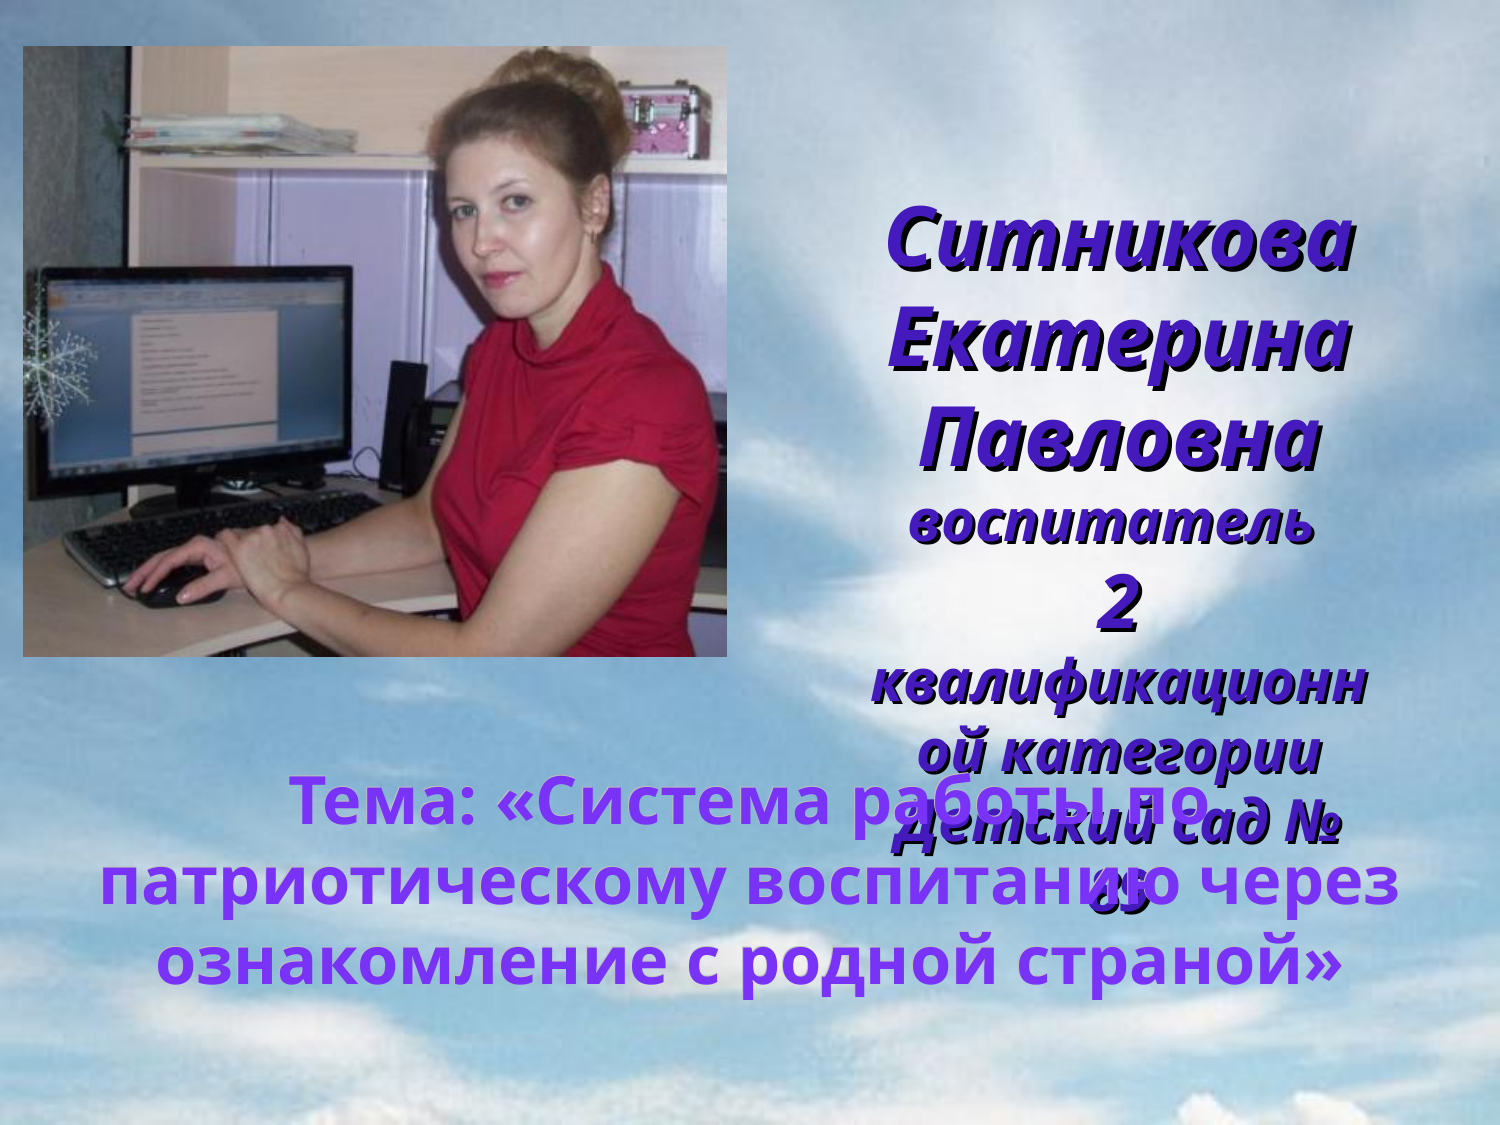

# Ситникова Екатерина Павловна воспитатель 2 квалификационной категории Детский сад № 89
Тема: «Система работы по патриотическому воспитанию через ознакомление с родной страной»